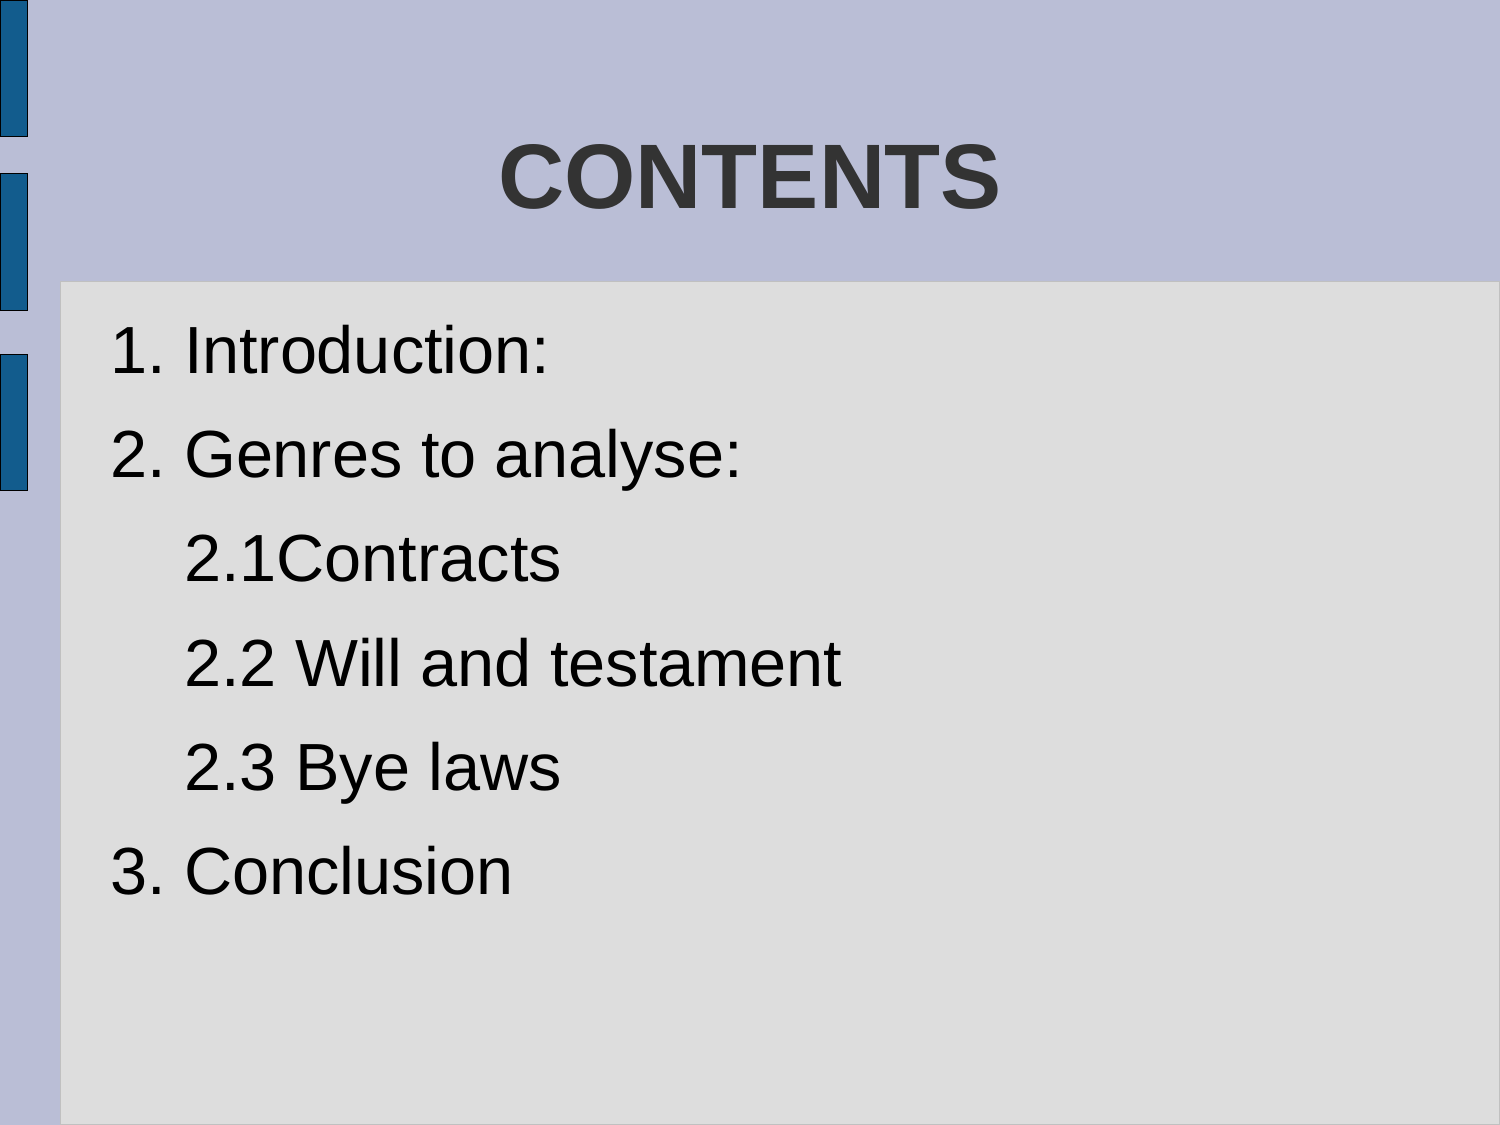

# CONTENTS
1. Introduction:
2. Genres to analyse:
 2.1Contracts
 2.2 Will and testament
 2.3 Bye laws
3. Conclusion